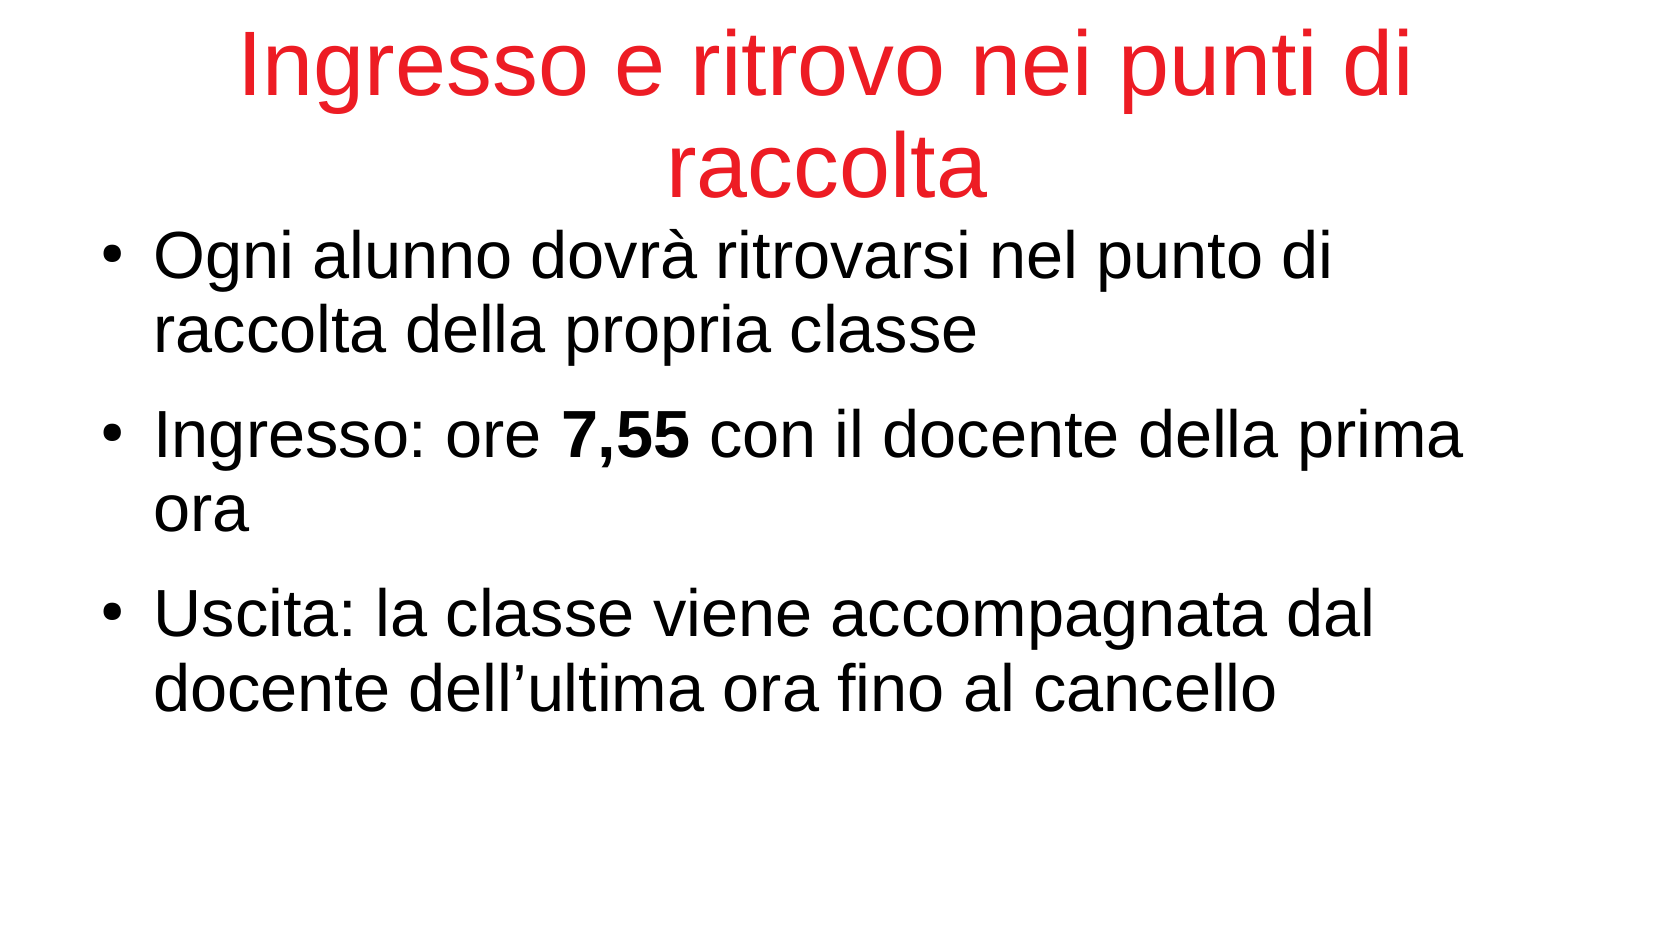

# Ingresso e ritrovo nei punti di raccolta
Ogni alunno dovrà ritrovarsi nel punto di raccolta della propria classe
Ingresso: ore 7,55 con il docente della prima ora
Uscita: la classe viene accompagnata dal docente dell’ultima ora fino al cancello